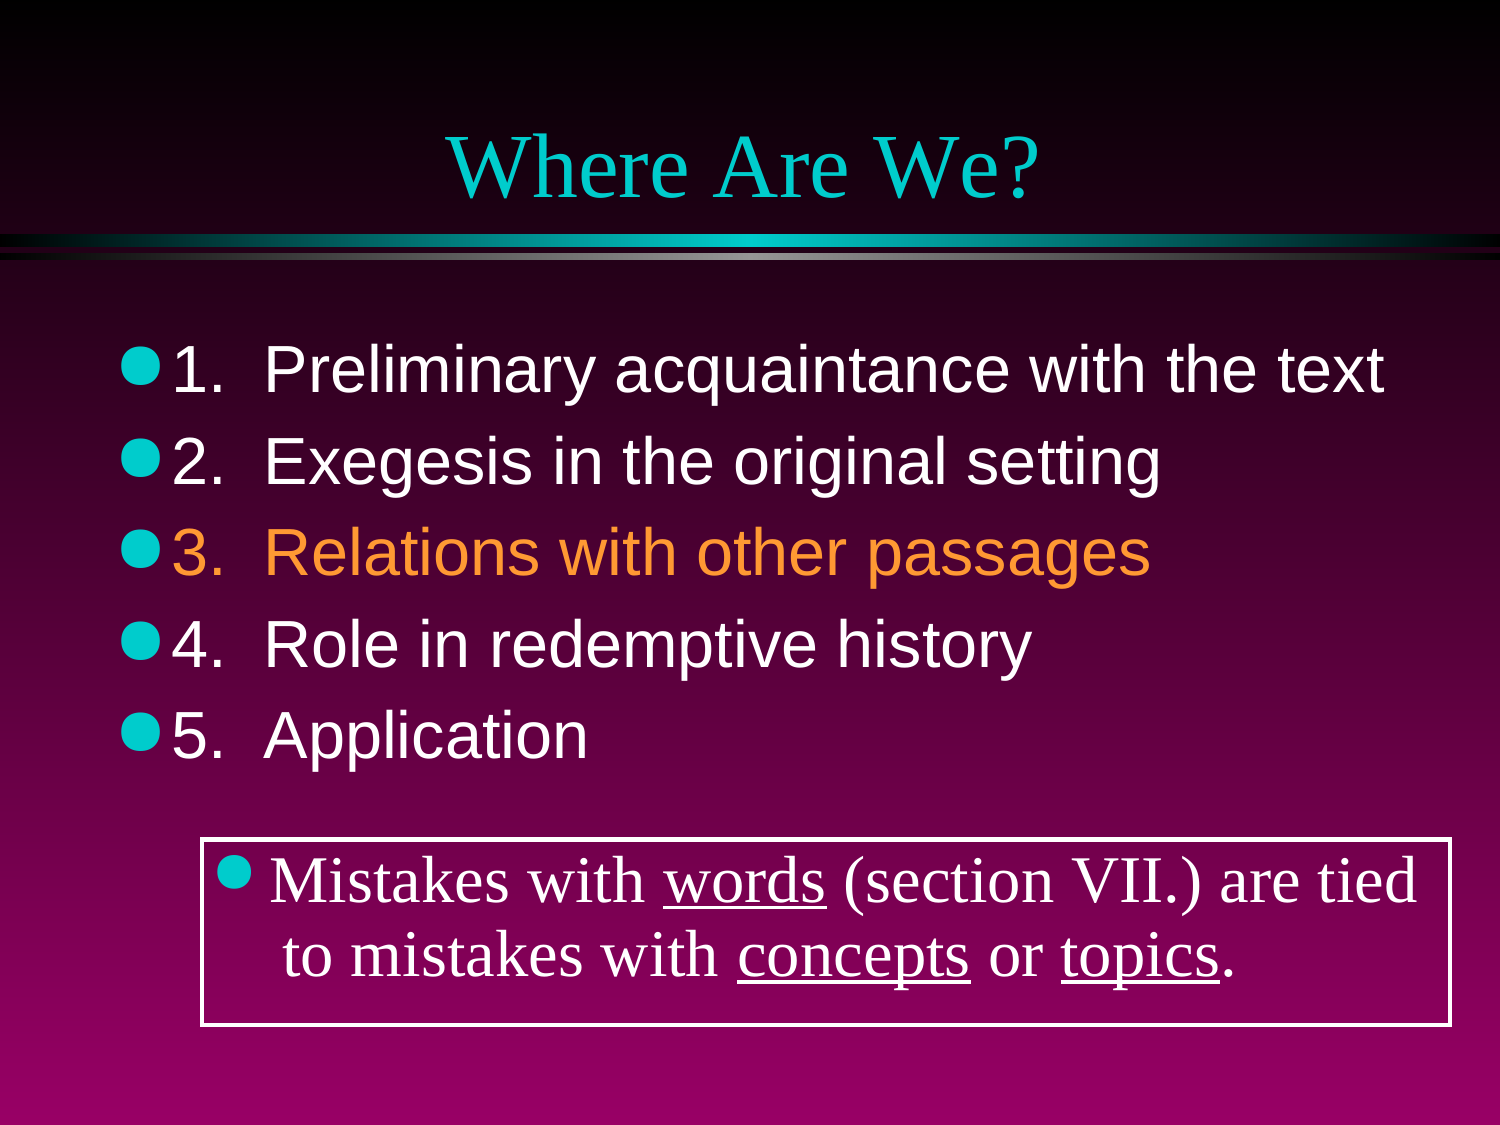

# Where Are We?
1. Preliminary acquaintance with the text
2. Exegesis in the original setting
3. Relations with other passages
4. Role in redemptive history
5. Application
 Mistakes with words (section VII.) are tied
 to mistakes with concepts or topics.